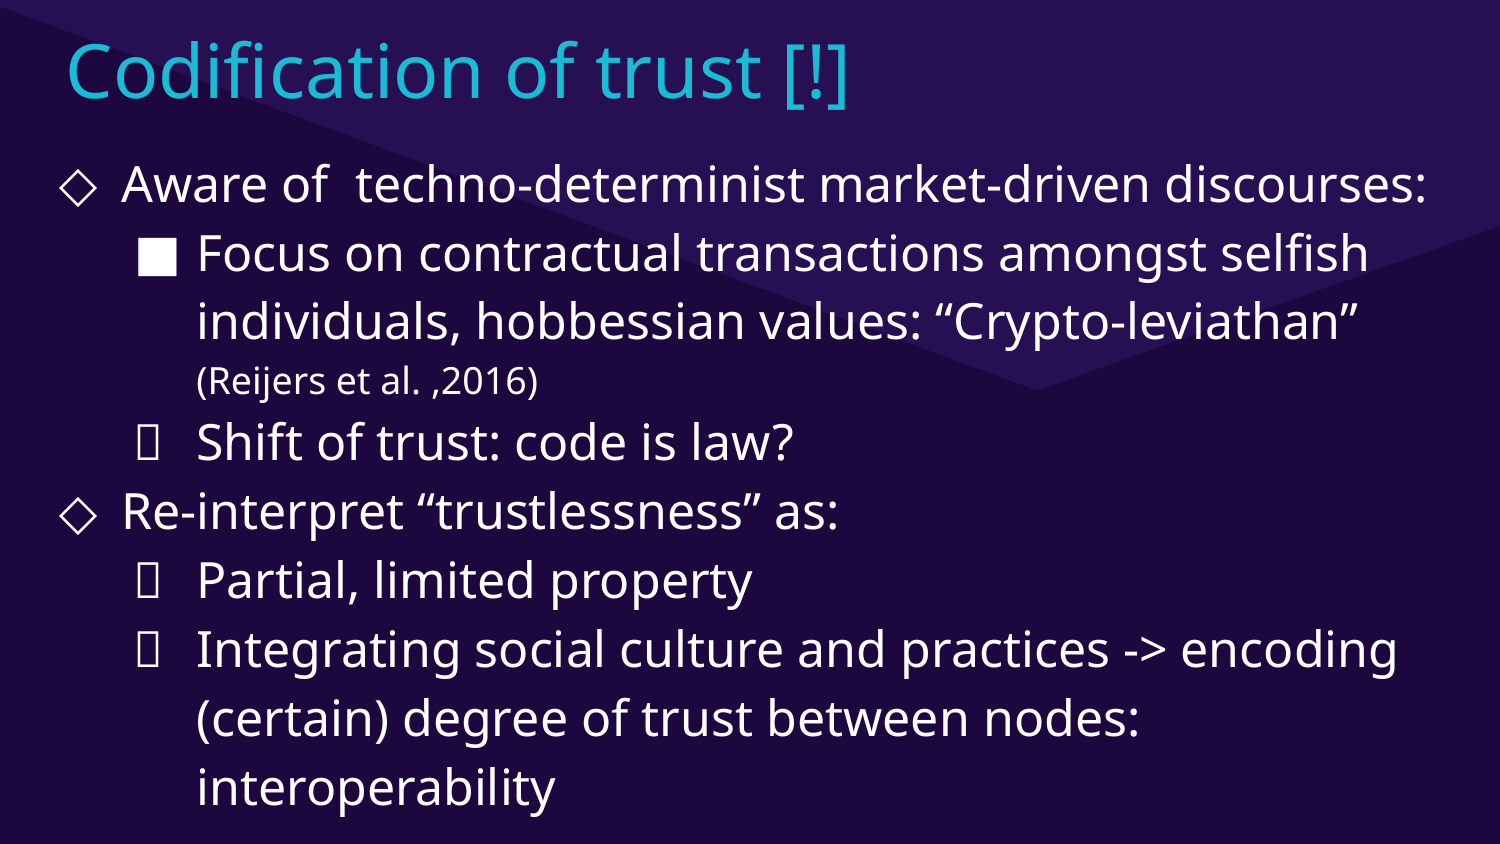

# Codification of trust [!]
Aware of techno-determinist market-driven discourses:
Focus on contractual transactions amongst selfish individuals, hobbessian values: “Crypto-leviathan” (Reijers et al. ,2016)
Shift of trust: code is law?
Re-interpret “trustlessness” as:
Partial, limited property
Integrating social culture and practices -> encoding (certain) degree of trust between nodes: interoperability